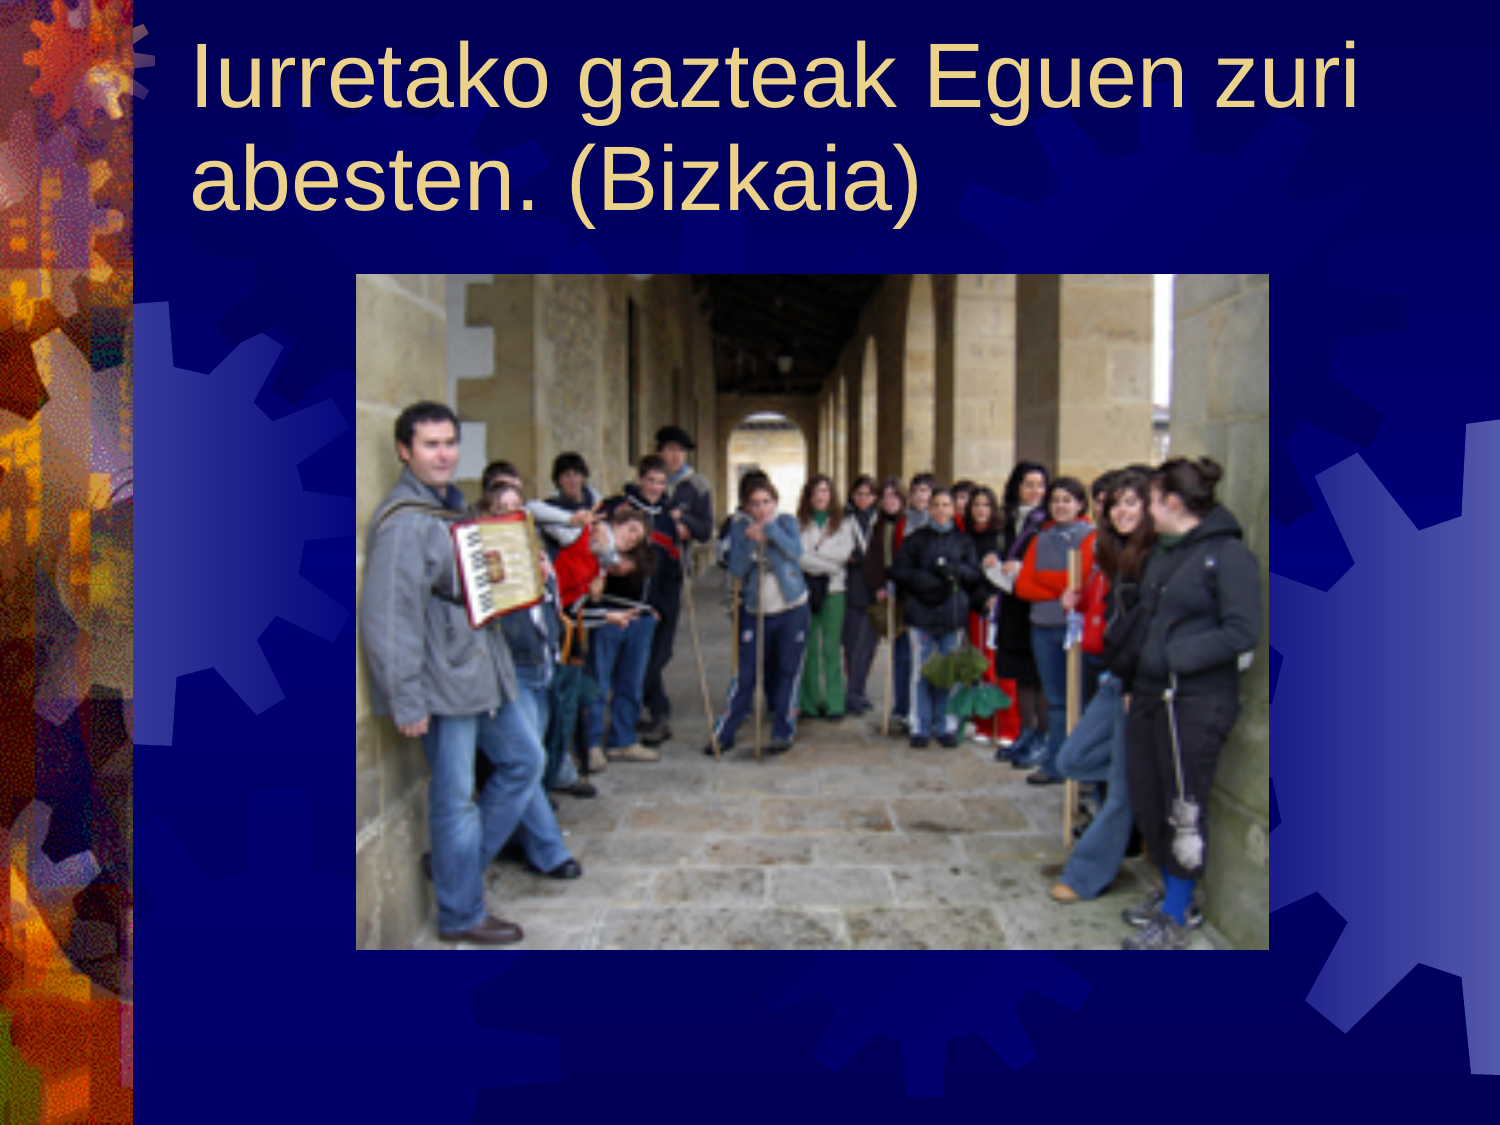

# Iurretako gazteak Eguen zuri abesten. (Bizkaia)